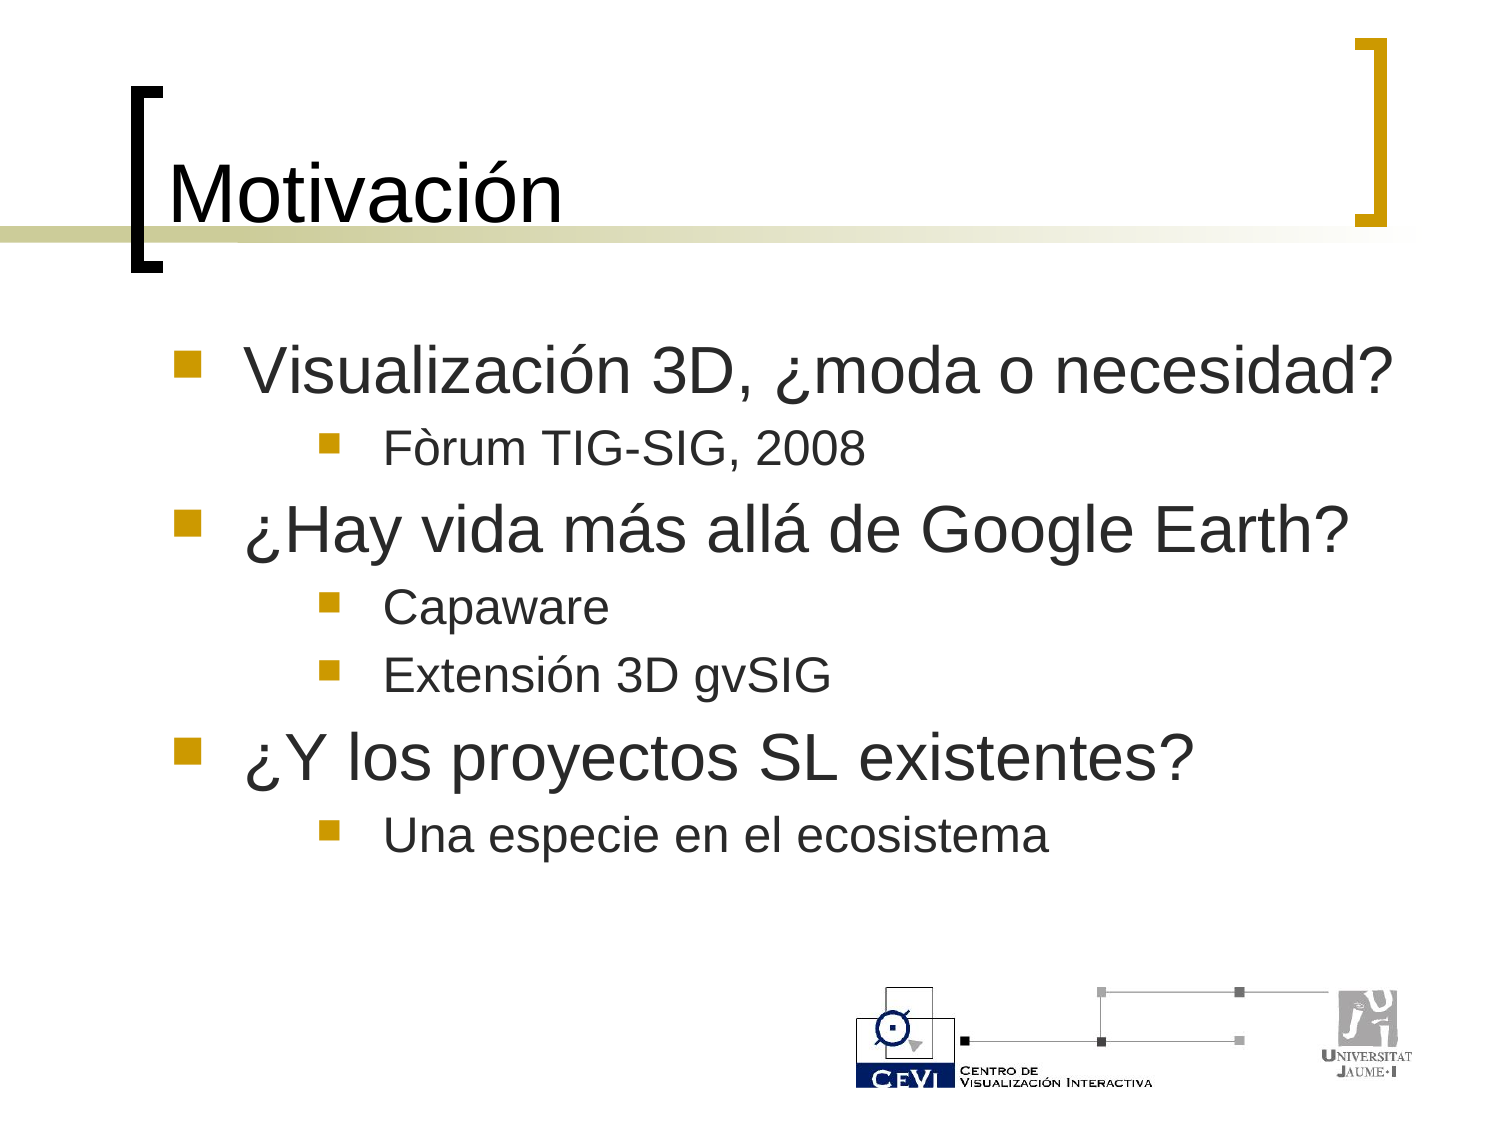

# Motivación
Visualización 3D, ¿moda o necesidad?
Fòrum TIG-SIG, 2008
¿Hay vida más allá de Google Earth?
Capaware
Extensión 3D gvSIG
¿Y los proyectos SL existentes?
Una especie en el ecosistema
3